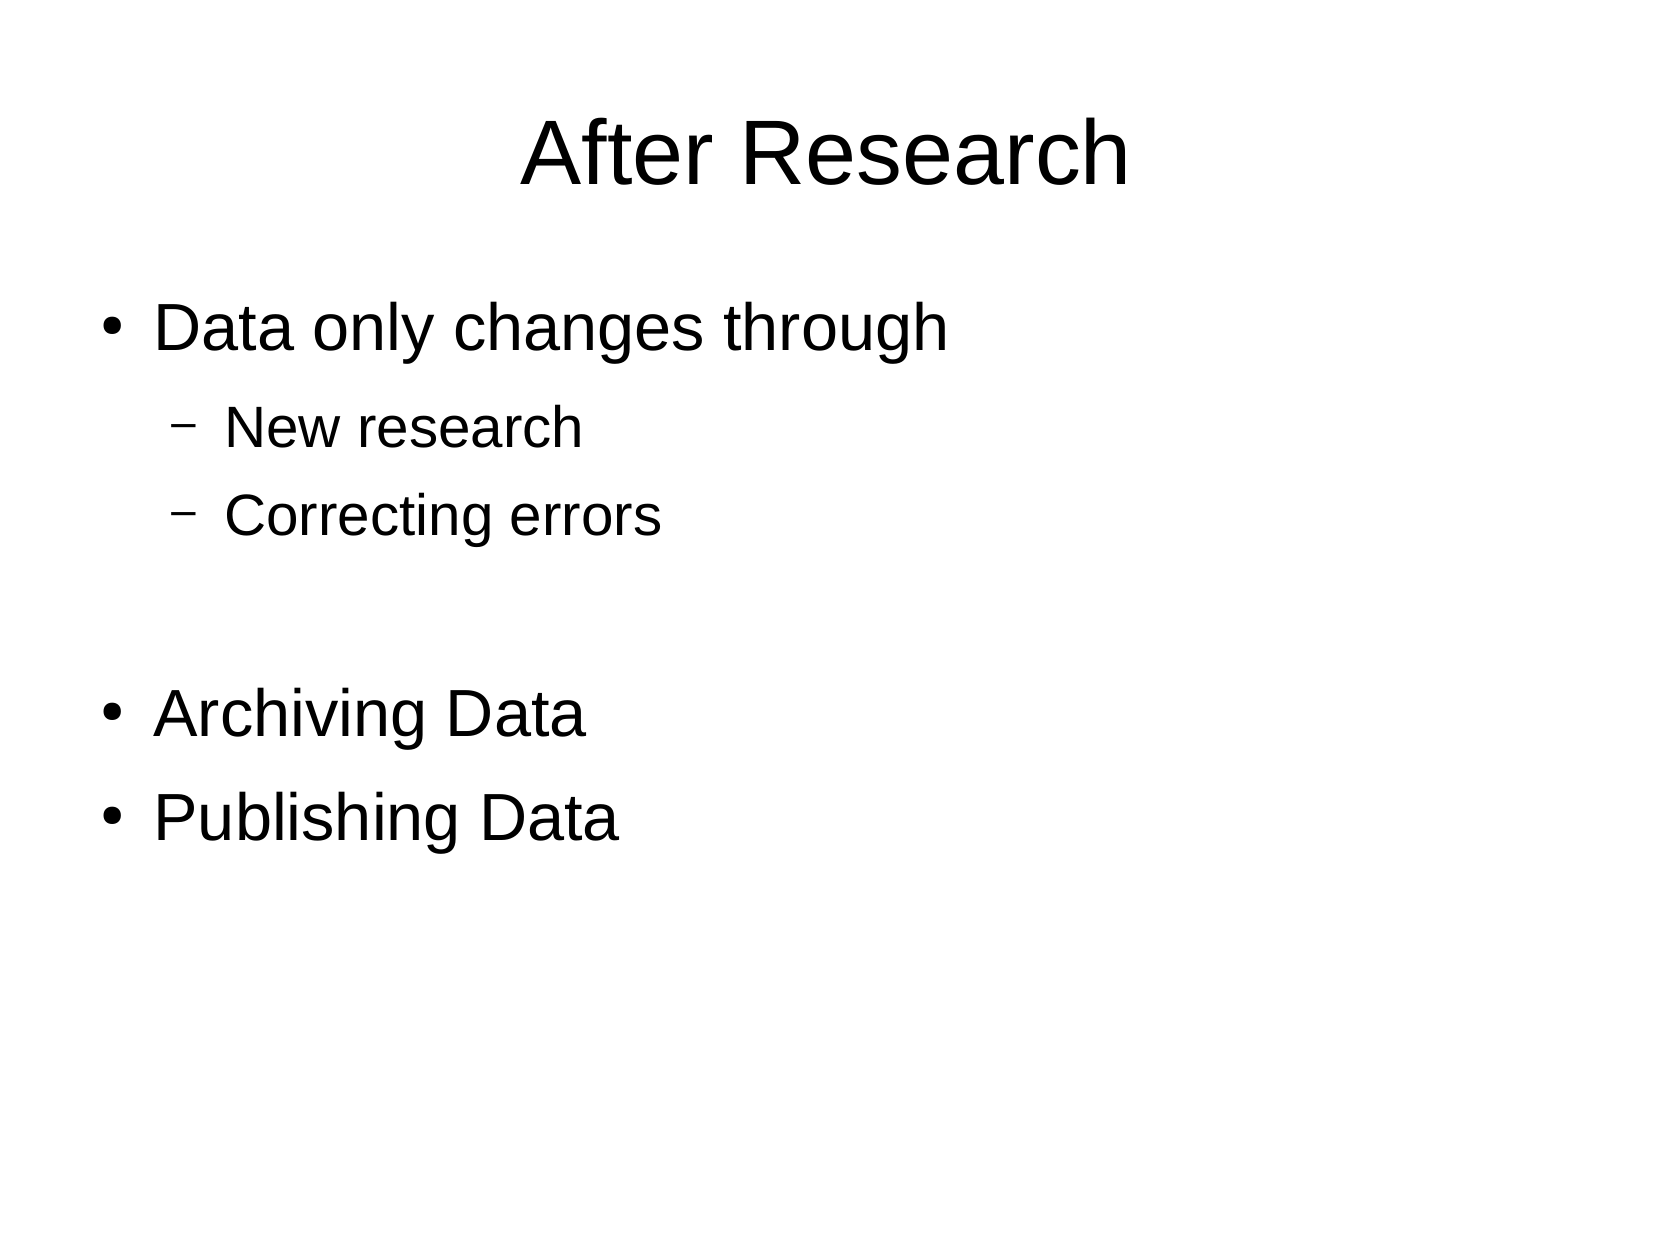

# After Research
Data only changes through
New research
Correcting errors
Archiving Data
Publishing Data